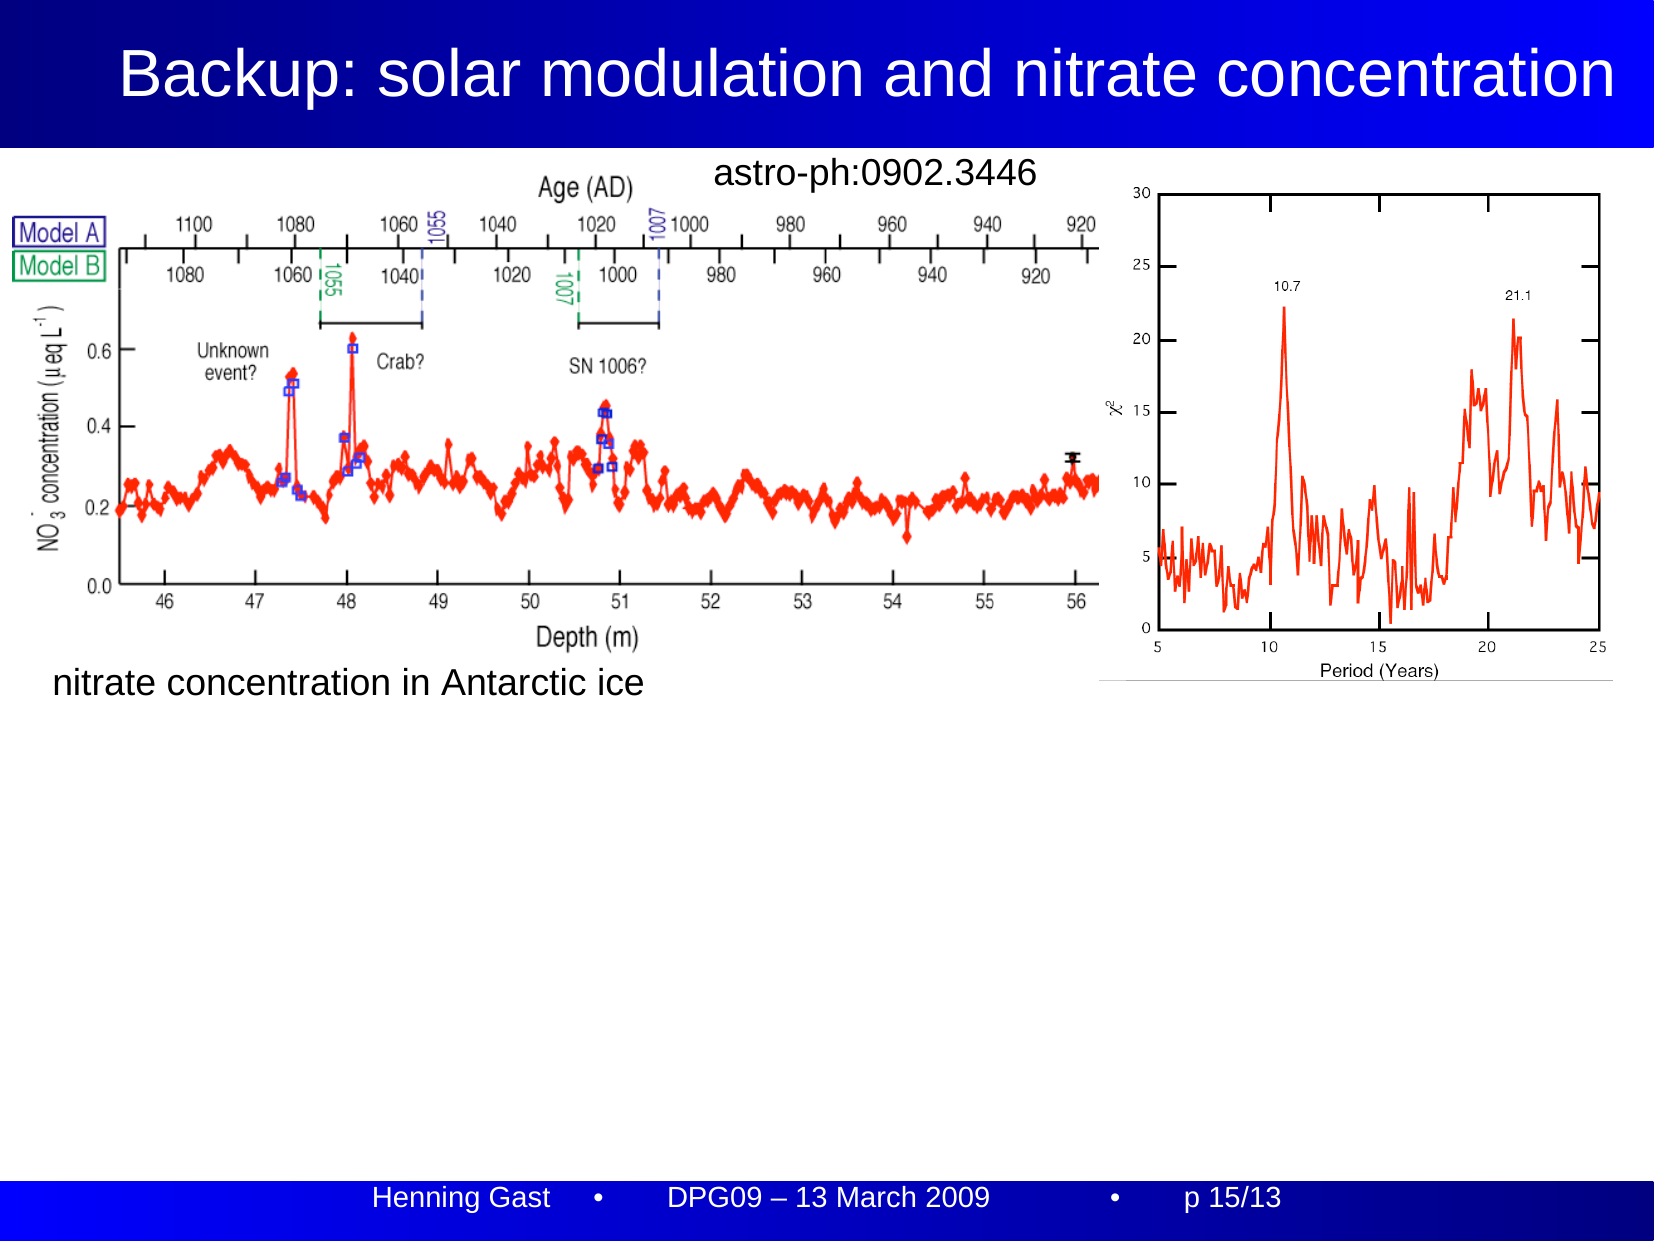

# Backup: solar modulation and nitrate concentration
astro-ph:0902.3446
nitrate concentration in Antarctic ice